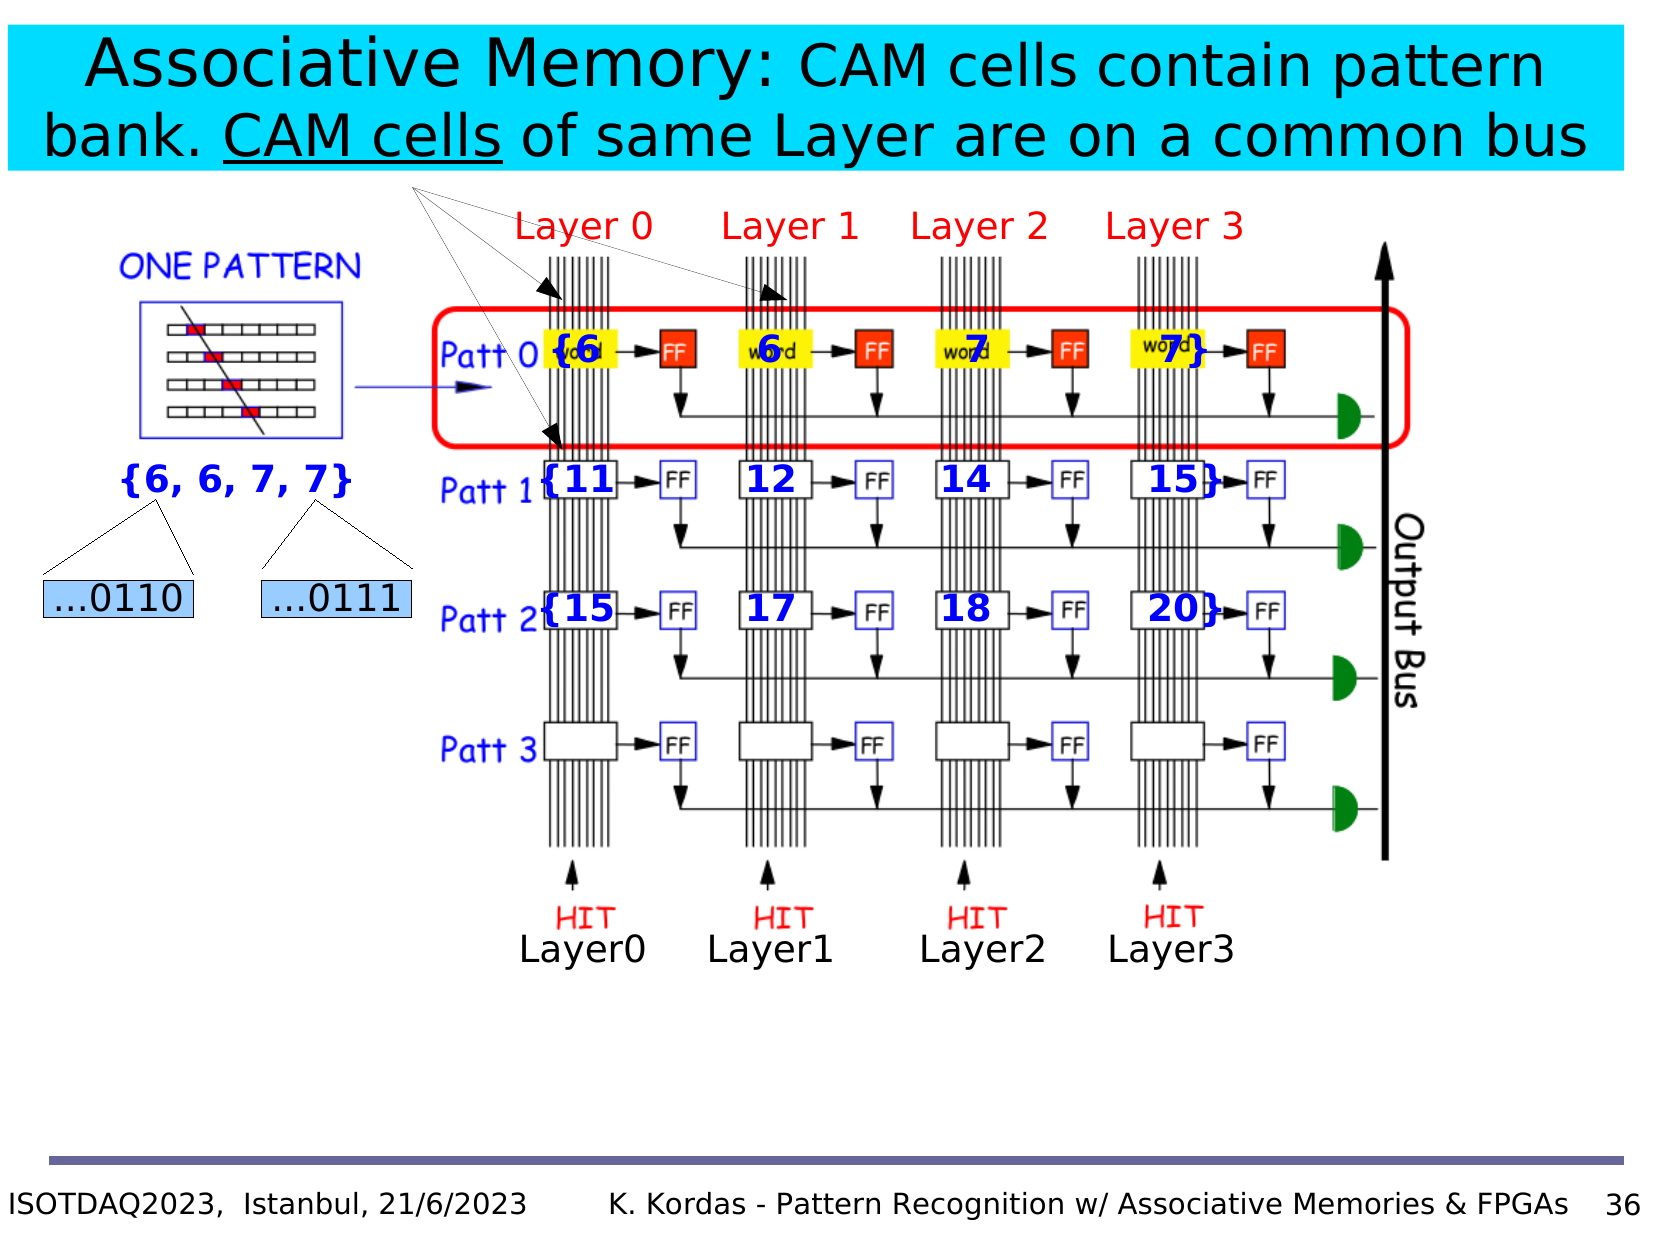

# Associative Memory: CAM cells contain pattern bank. CAM cells of same Layer are on a common bus
Layer 0
Layer 1
Layer 2
Layer 3
{6 6 7 7}
{6, 6, 7, 7}
{11 12 14 15}
{15 17 18 20}
...0110
...0111
Layer0 Layer1 Layer2 Layer3
ISOTDAQ2023, Istanbul, 21/6/2023
K. Kordas - Pattern Recognition w/ Associative Memories & FPGAs
36